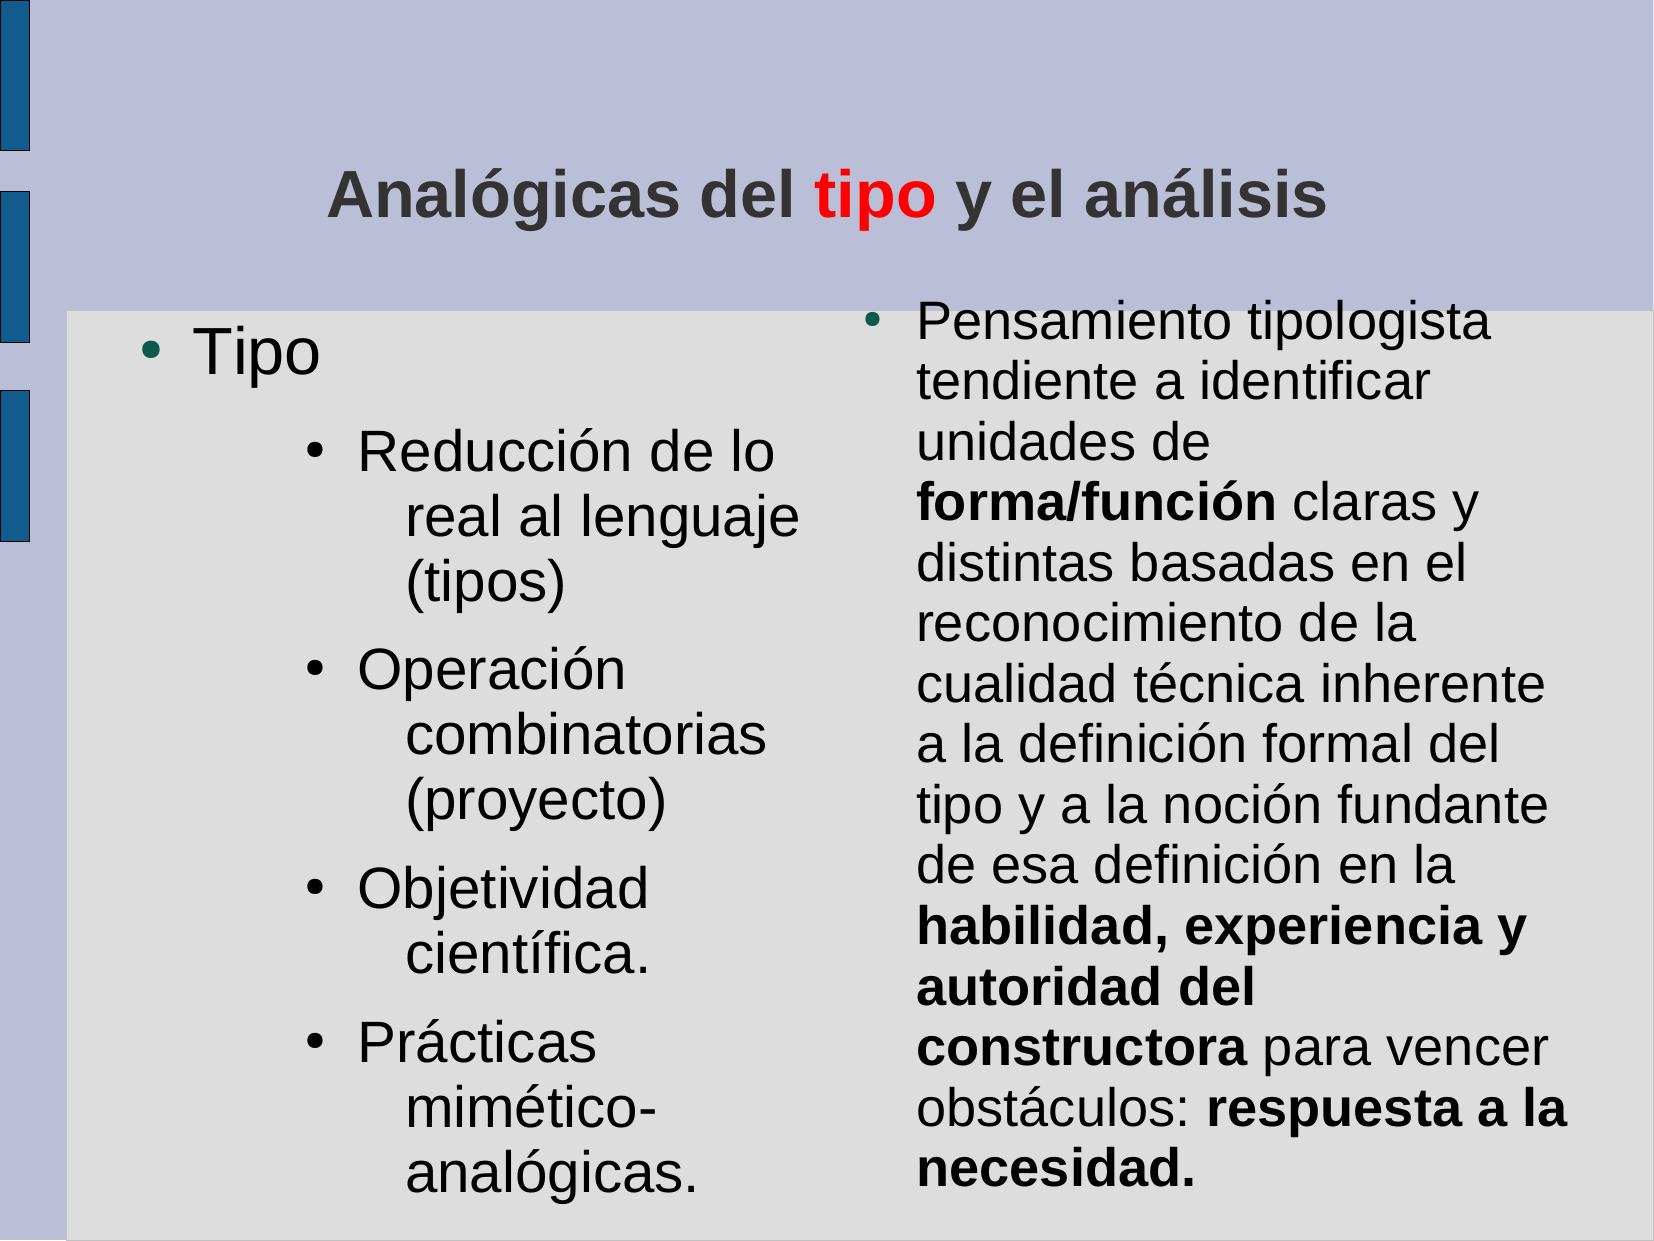

# Analógicas del tipo y el análisis
Pensamiento tipologista tendiente a identificar unidades de forma/función claras y distintas basadas en el reconocimiento de la cualidad técnica inherente a la definición formal del tipo y a la noción fundante de esa definición en la habilidad, experiencia y autoridad del constructora para vencer obstáculos: respuesta a la necesidad.
Tipo
Reducción de lo real al lenguaje (tipos)
Operación combinatorias (proyecto)
Objetividad científica.
Prácticas mimético-analógicas.